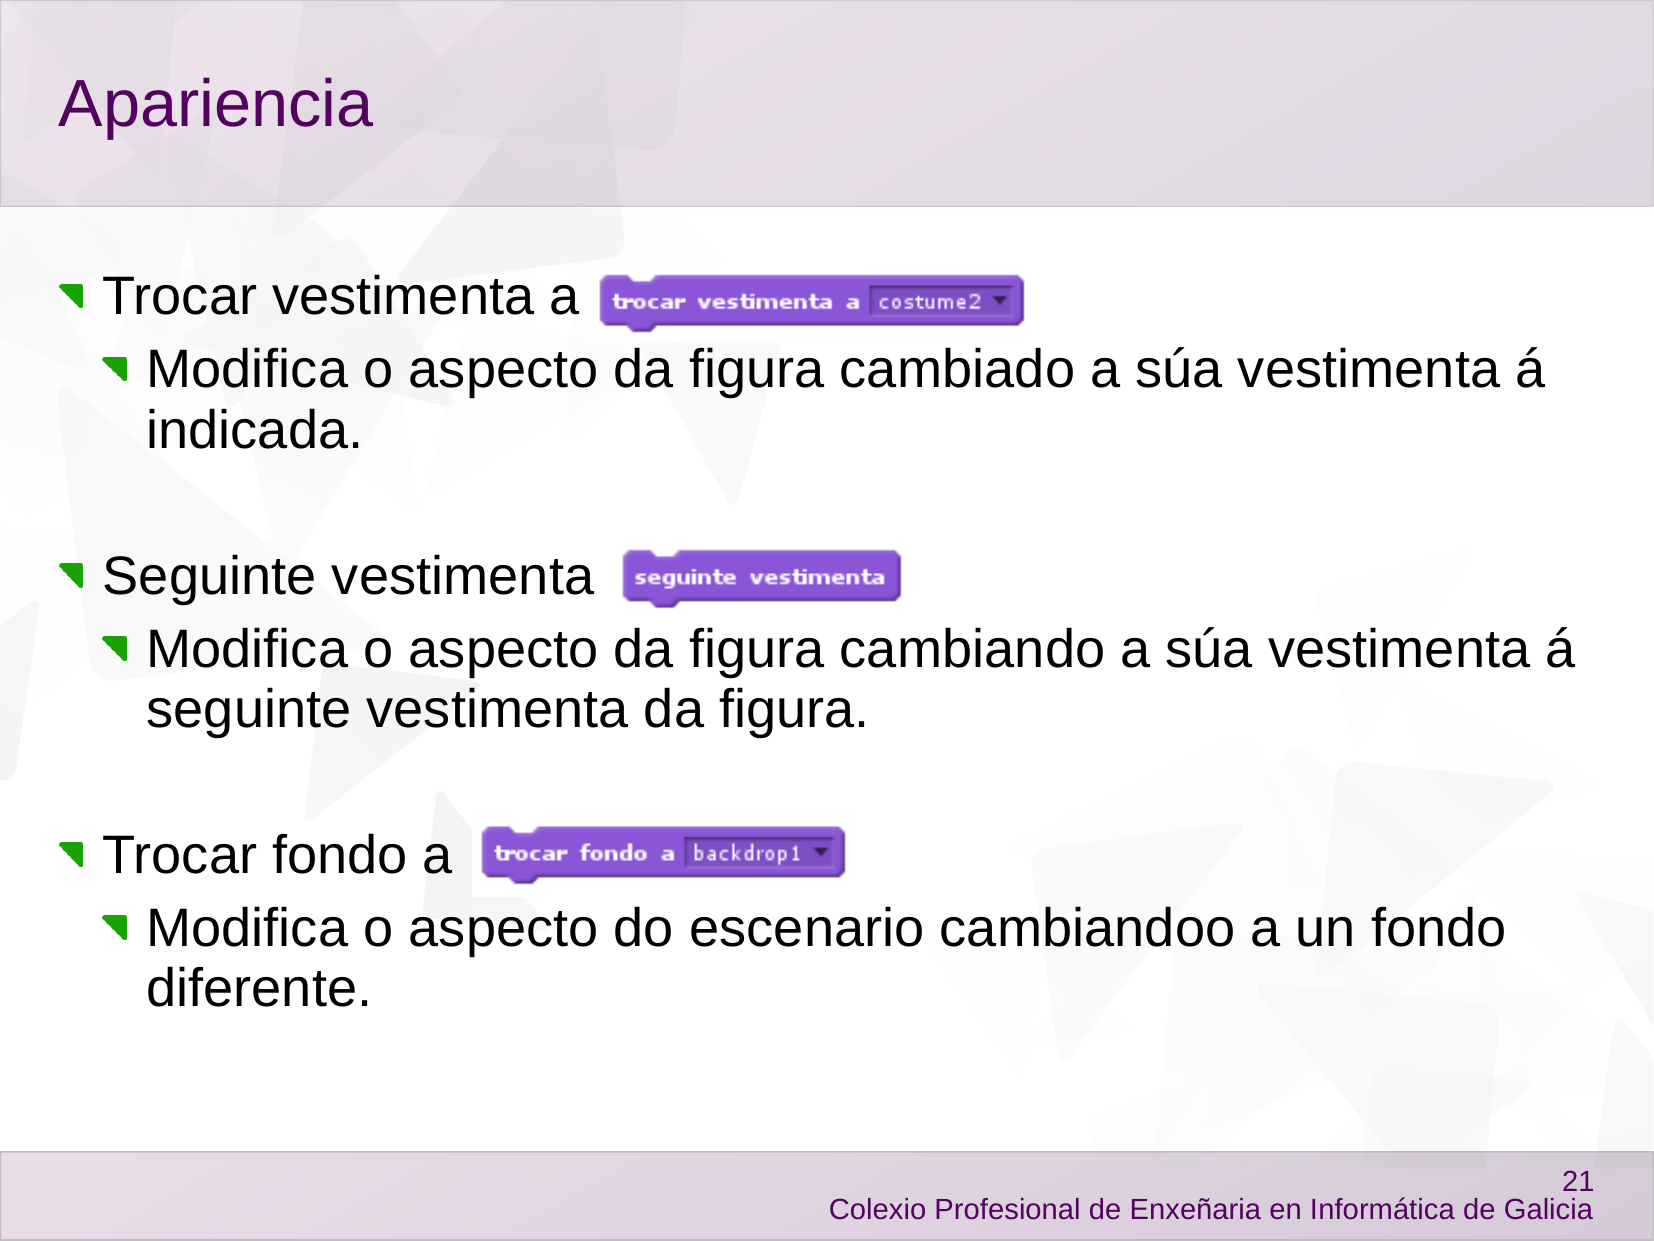

# Apariencia
Trocar vestimenta a
Modifica o aspecto da figura cambiado a súa vestimenta á indicada.
Seguinte vestimenta
Modifica o aspecto da figura cambiando a súa vestimenta á seguinte vestimenta da figura.
Trocar fondo a
Modifica o aspecto do escenario cambiandoo a un fondo diferente.
21
Colexio Profesional de Enxeñaria en Informática de Galicia